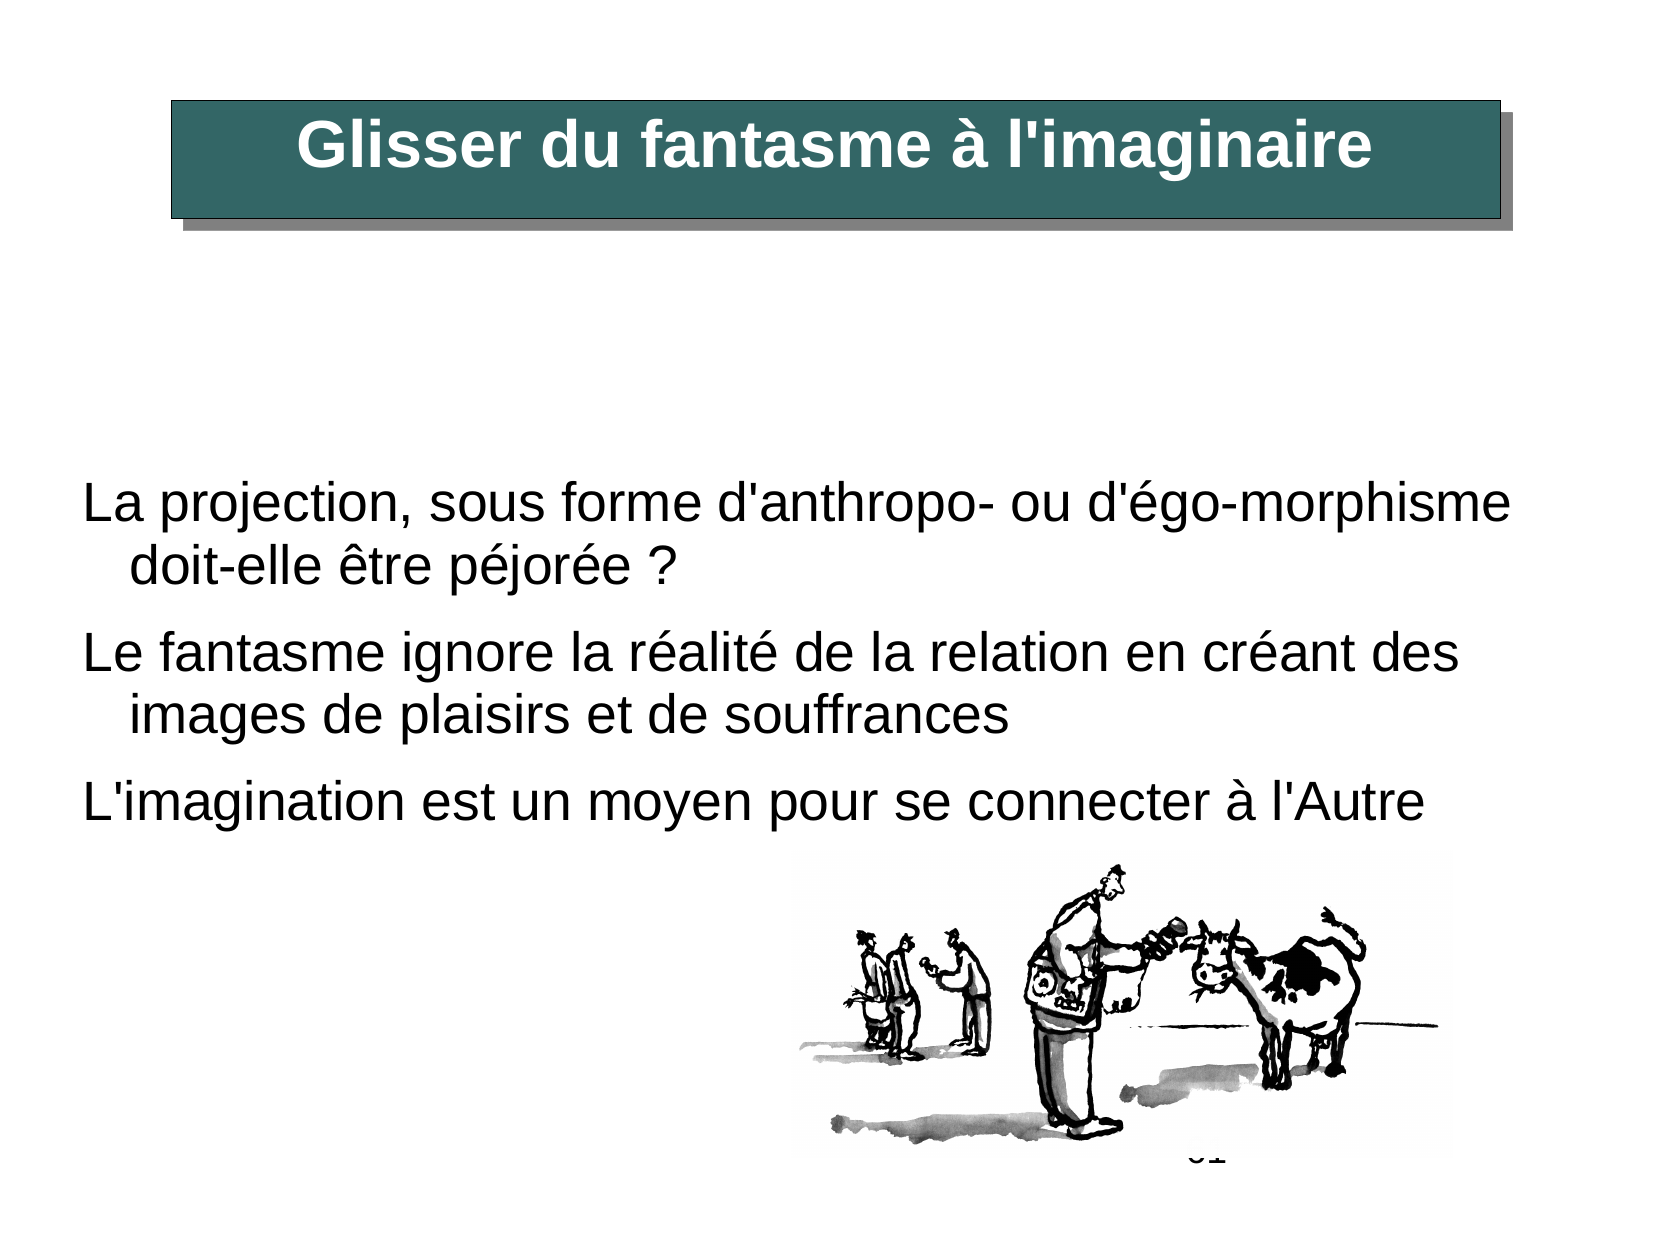

#
Glisser du fantasme à l'imaginaire
La projection, sous forme d'anthropo- ou d'égo-morphisme doit-elle être péjorée ?
Le fantasme ignore la réalité de la relation en créant des images de plaisirs et de souffrances
L'imagination est un moyen pour se connecter à l'Autre
61